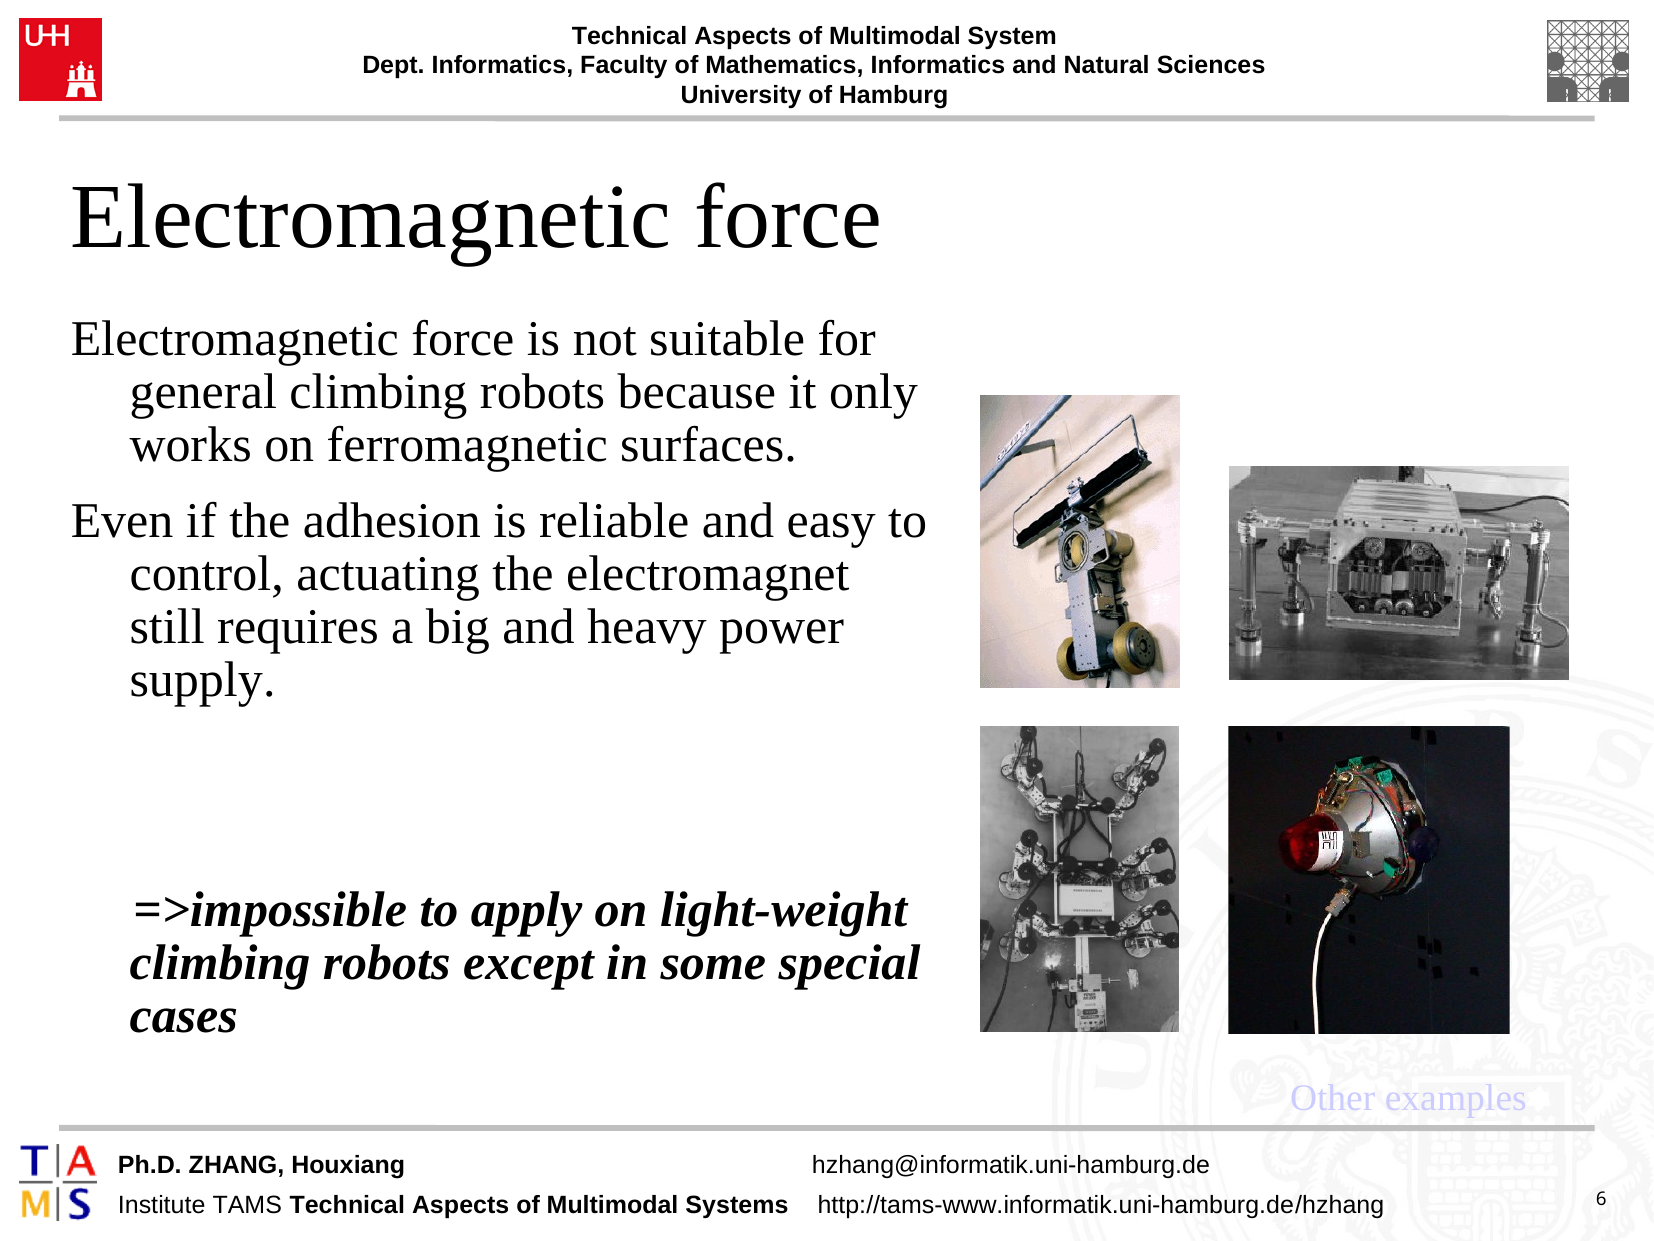

Electromagnetic force
# Electromagnetic force is not suitable for general climbing robots because it only works on ferromagnetic surfaces.
Even if the adhesion is reliable and easy to control, actuating the electromagnet still requires a big and heavy power supply.
 =>impossible to apply on light-weight climbing robots except in some special cases
Other examples